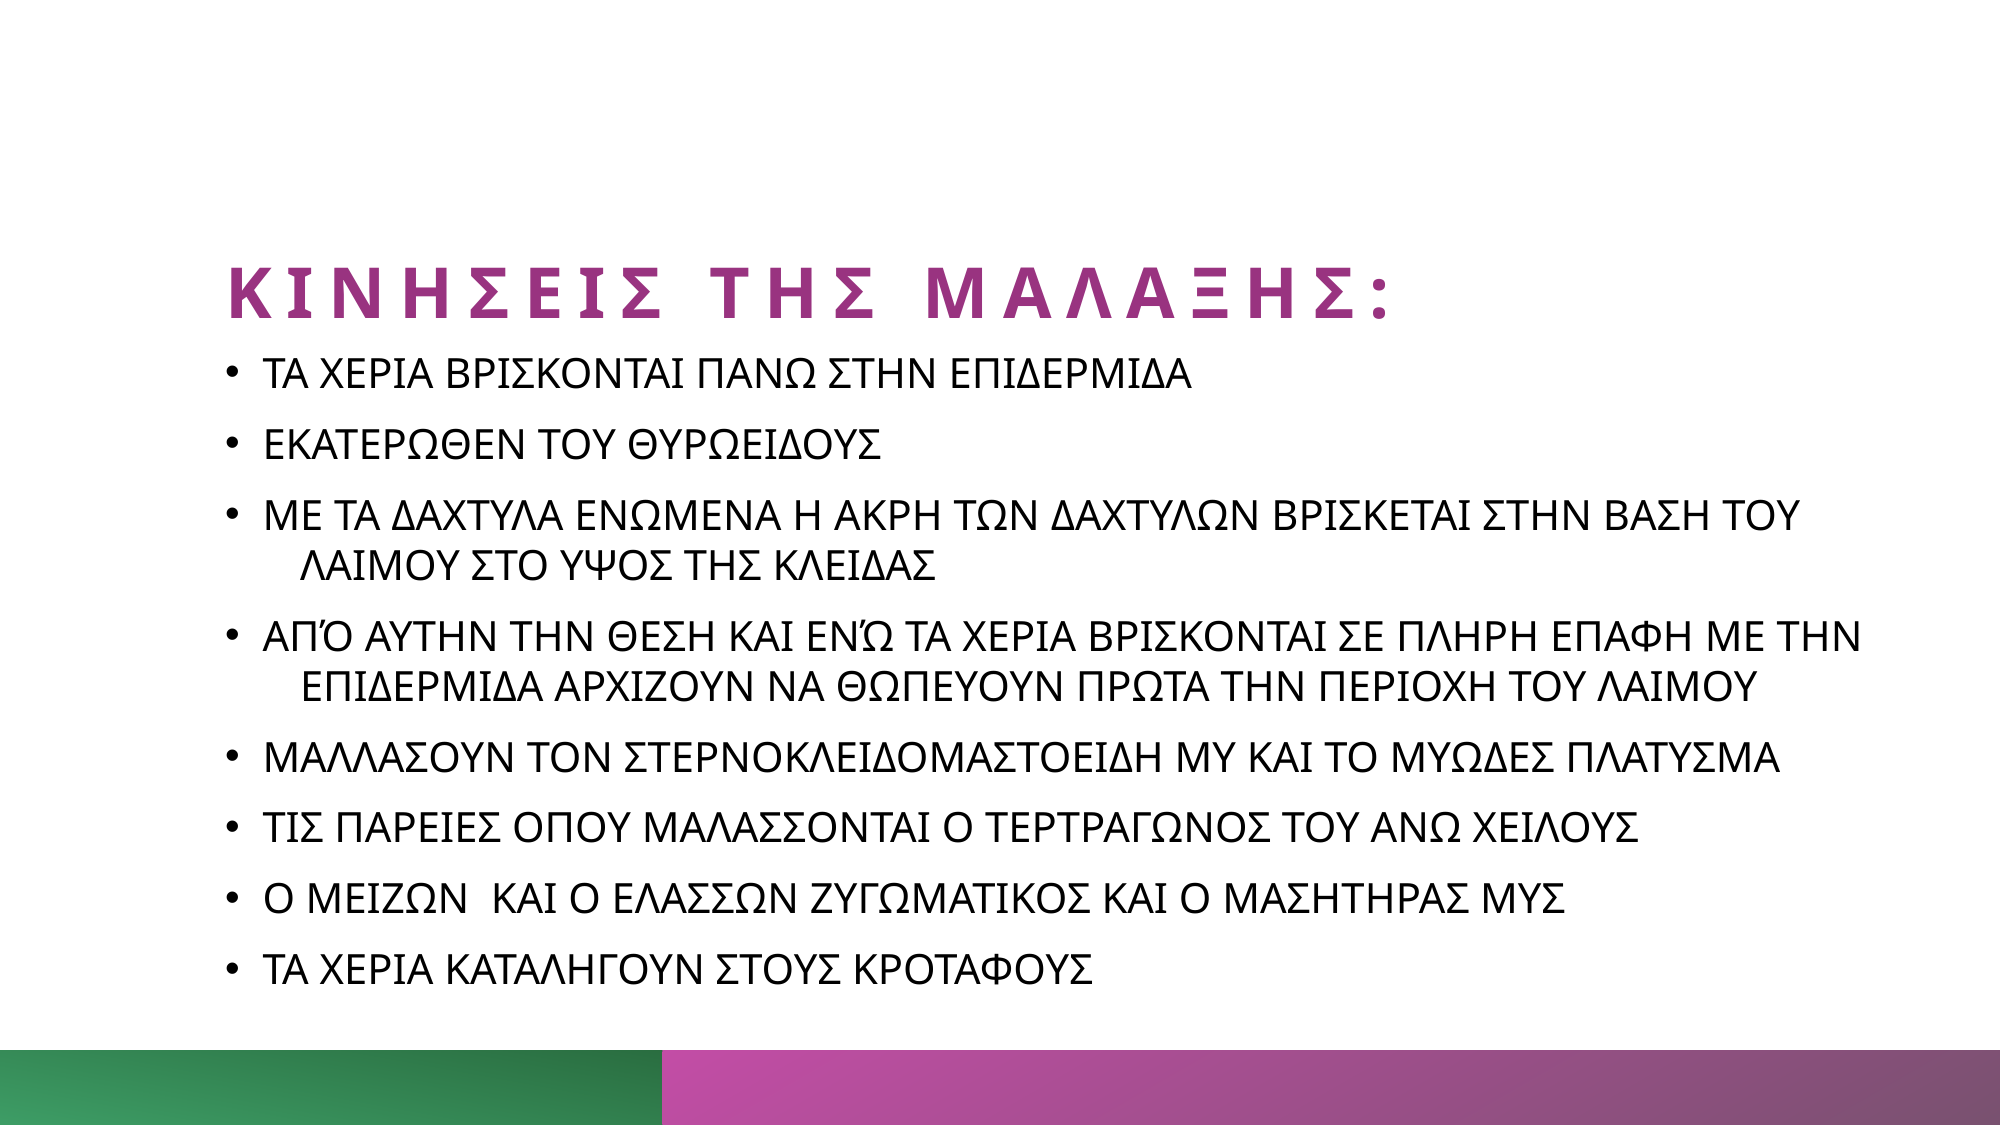

# ΚΙΝΗΣΕΙΣ ΤΗΣ ΜΑΛΑΞΗΣ:
ΤΑ ΧΕΡΙΑ ΒΡΙΣΚΟΝΤΑΙ ΠΑΝΩ ΣΤΗΝ ΕΠΙΔΕΡΜΙΔΑ
ΕΚΑΤΕΡΩΘΕΝ ΤΟΥ ΘΥΡΩΕΙΔΟΥΣ
ΜΕ ΤΑ ΔΑΧΤΥΛΑ ΕΝΩΜΕΝΑ Η ΑΚΡΗ ΤΩΝ ΔΑΧΤΥΛΩΝ ΒΡΙΣΚΕΤΑΙ ΣΤΗΝ ΒΑΣΗ ΤΟΥ ΛΑΙΜΟΥ ΣΤΟ ΥΨΟΣ ΤΗΣ ΚΛΕΙΔΑΣ
ΑΠΌ ΑΥΤΗΝ ΤΗΝ ΘΕΣΗ ΚΑΙ ΕΝΏ ΤΑ ΧΕΡΙΑ ΒΡΙΣΚΟΝΤΑΙ ΣΕ ΠΛΗΡΗ ΕΠΑΦΗ ΜΕ ΤΗΝ ΕΠΙΔΕΡΜΙΔΑ ΑΡΧΙΖΟΥΝ ΝΑ ΘΩΠΕΥΟΥΝ ΠΡΩΤΑ ΤΗΝ ΠΕΡΙΟΧΗ ΤΟΥ ΛΑΙΜΟΥ
ΜΑΛΛΑΣΟΥΝ ΤΟΝ ΣΤΕΡΝΟΚΛΕΙΔΟΜΑΣΤΟΕΙΔΗ ΜΥ ΚΑΙ ΤΟ ΜΥΩΔΕΣ ΠΛΑΤΥΣΜΑ
ΤΙΣ ΠΑΡΕΙΕΣ ΟΠΟΥ ΜΑΛΑΣΣΟΝΤΑΙ Ο ΤΕΡΤΡΑΓΩΝΟΣ ΤΟΥ ΑΝΩ ΧΕΙΛΟΥΣ
Ο ΜΕΙΖΩΝ ΚΑΙ Ο ΕΛΑΣΣΩΝ ΖΥΓΩΜΑΤΙΚΟΣ ΚΑΙ Ο ΜΑΣΗΤΗΡΑΣ ΜΥΣ
ΤΑ ΧΕΡΙΑ ΚΑΤΑΛΗΓΟΥΝ ΣΤΟΥΣ ΚΡΟΤΑΦΟΥΣ